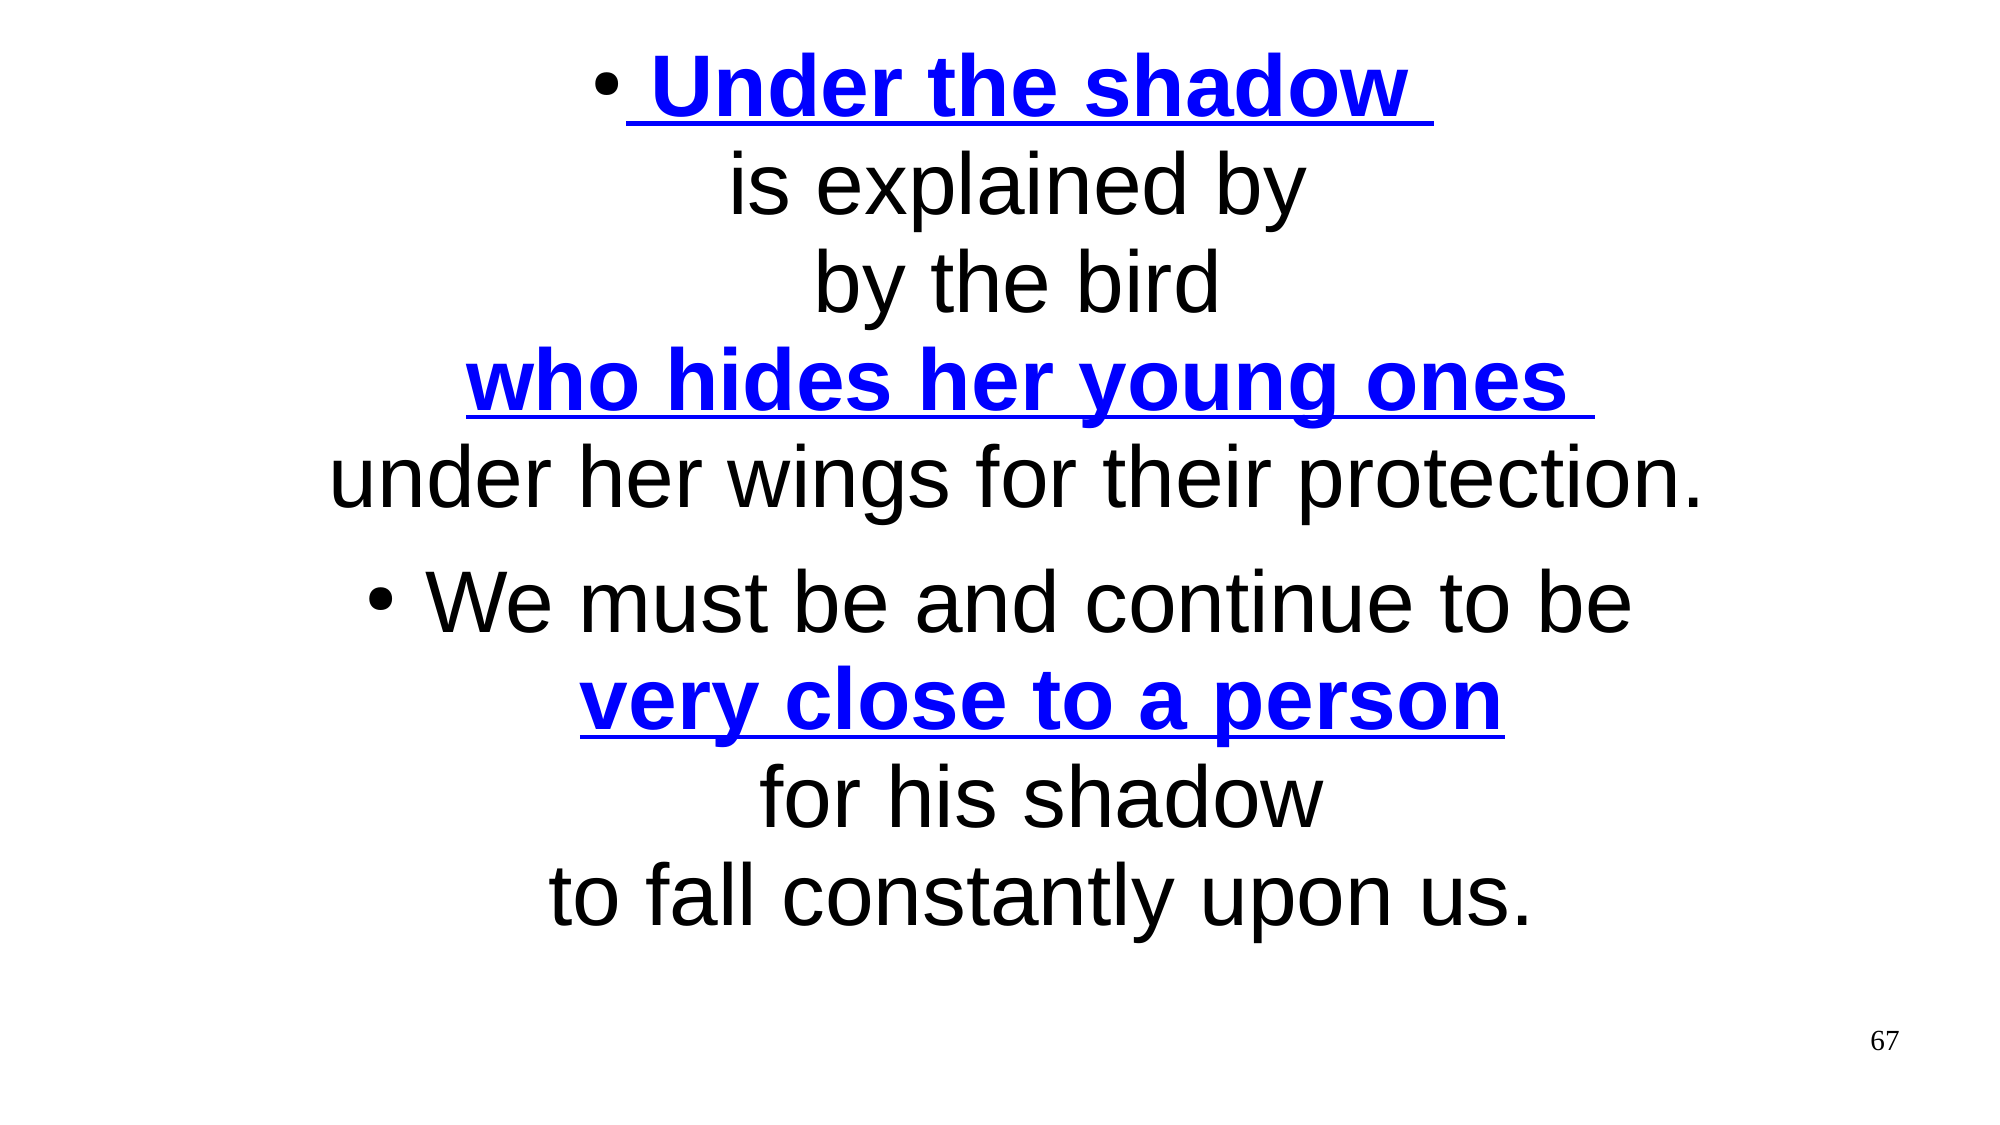

# Under the shadow is explained by by the bird who hides her young ones under her wings for their protection.
 We must be and continue to be
 very close to a person
 for his shadow
 to fall constantly upon us.
67